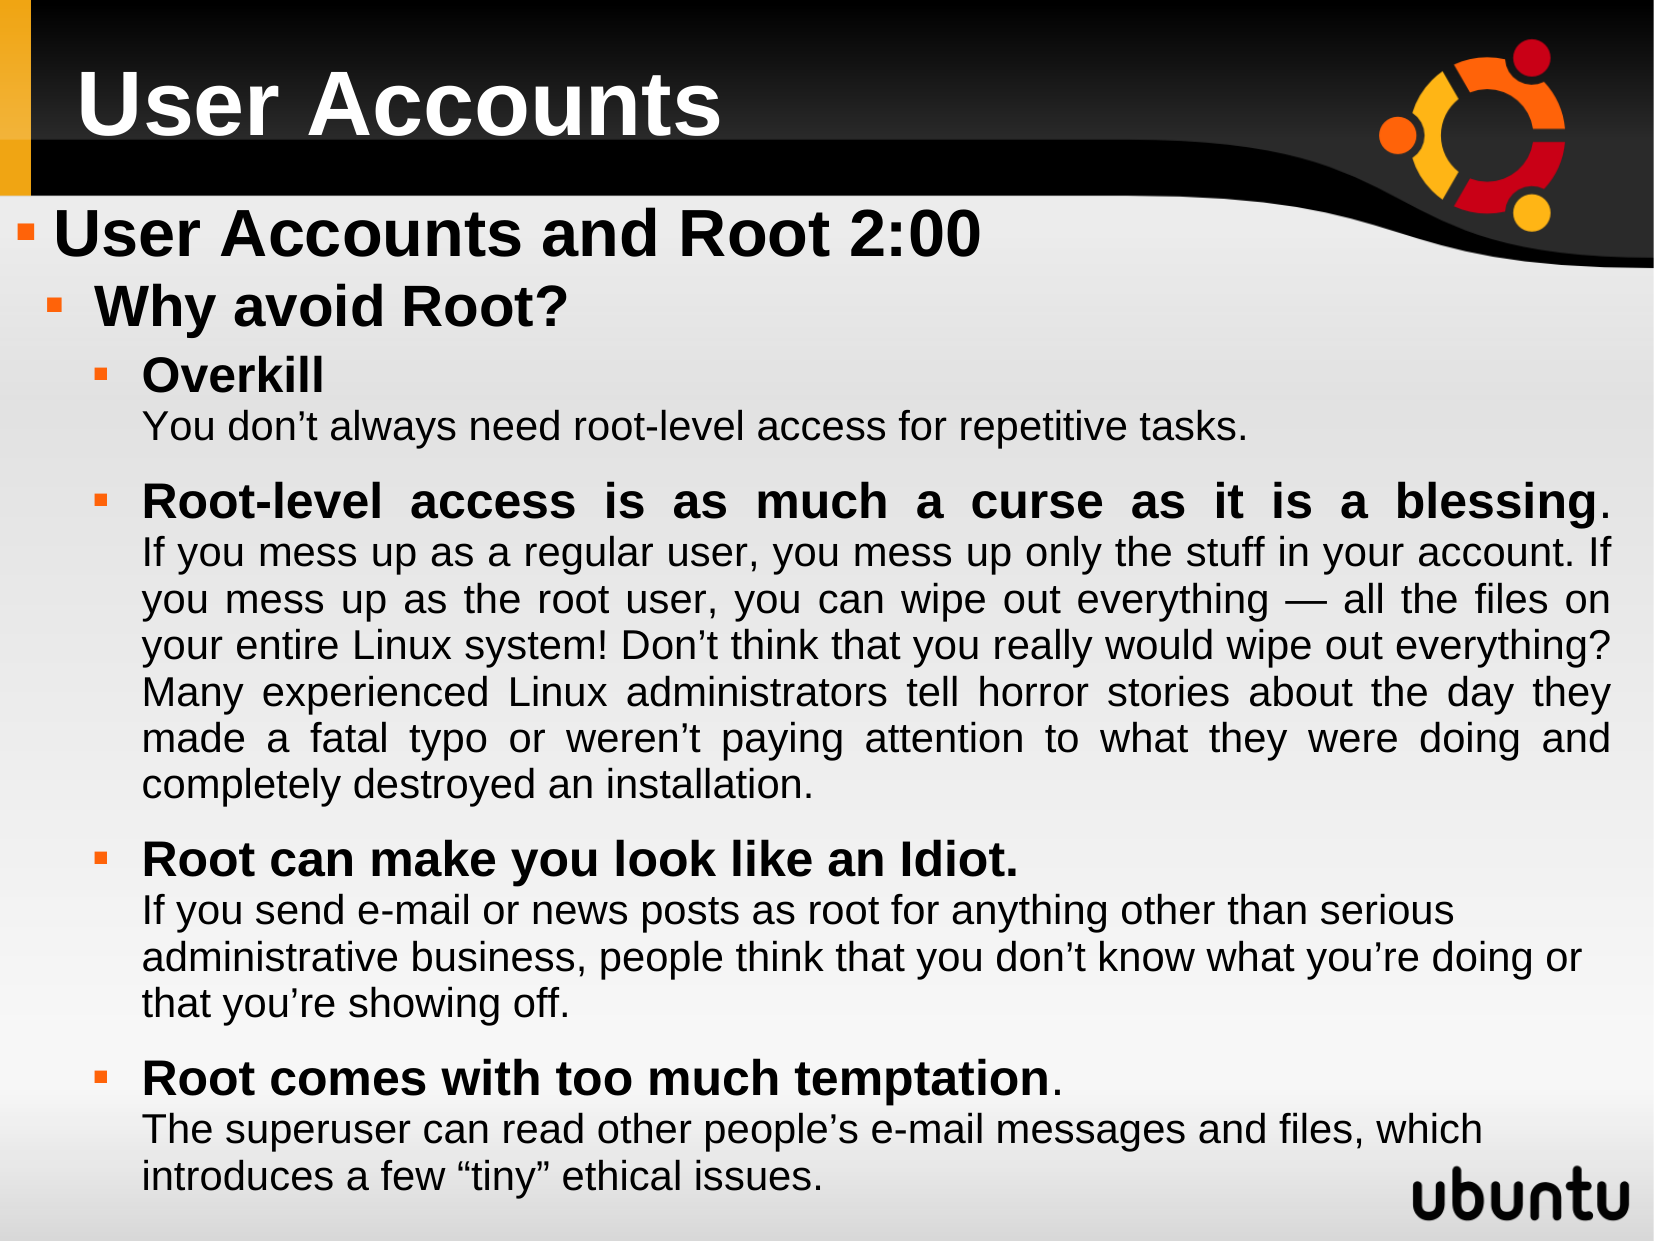

# User Accounts
User Accounts and Root 2:00
Why avoid Root?
Overkill
You don’t always need root-level access for repetitive tasks.
Root-level access is as much a curse as it is a blessing.
If you mess up as a regular user, you mess up only the stuff in your account. If you mess up as the root user, you can wipe out everything — all the files on your entire Linux system! Don’t think that you really would wipe out everything? Many experienced Linux administrators tell horror stories about the day they made a fatal typo or weren’t paying attention to what they were doing and completely destroyed an installation.
Root can make you look like an Idiot.
If you send e-mail or news posts as root for anything other than serious administrative business, people think that you don’t know what you’re doing or that you’re showing off.
Root comes with too much temptation.
The superuser can read other people’s e-mail messages and files, which introduces a few “tiny” ethical issues.